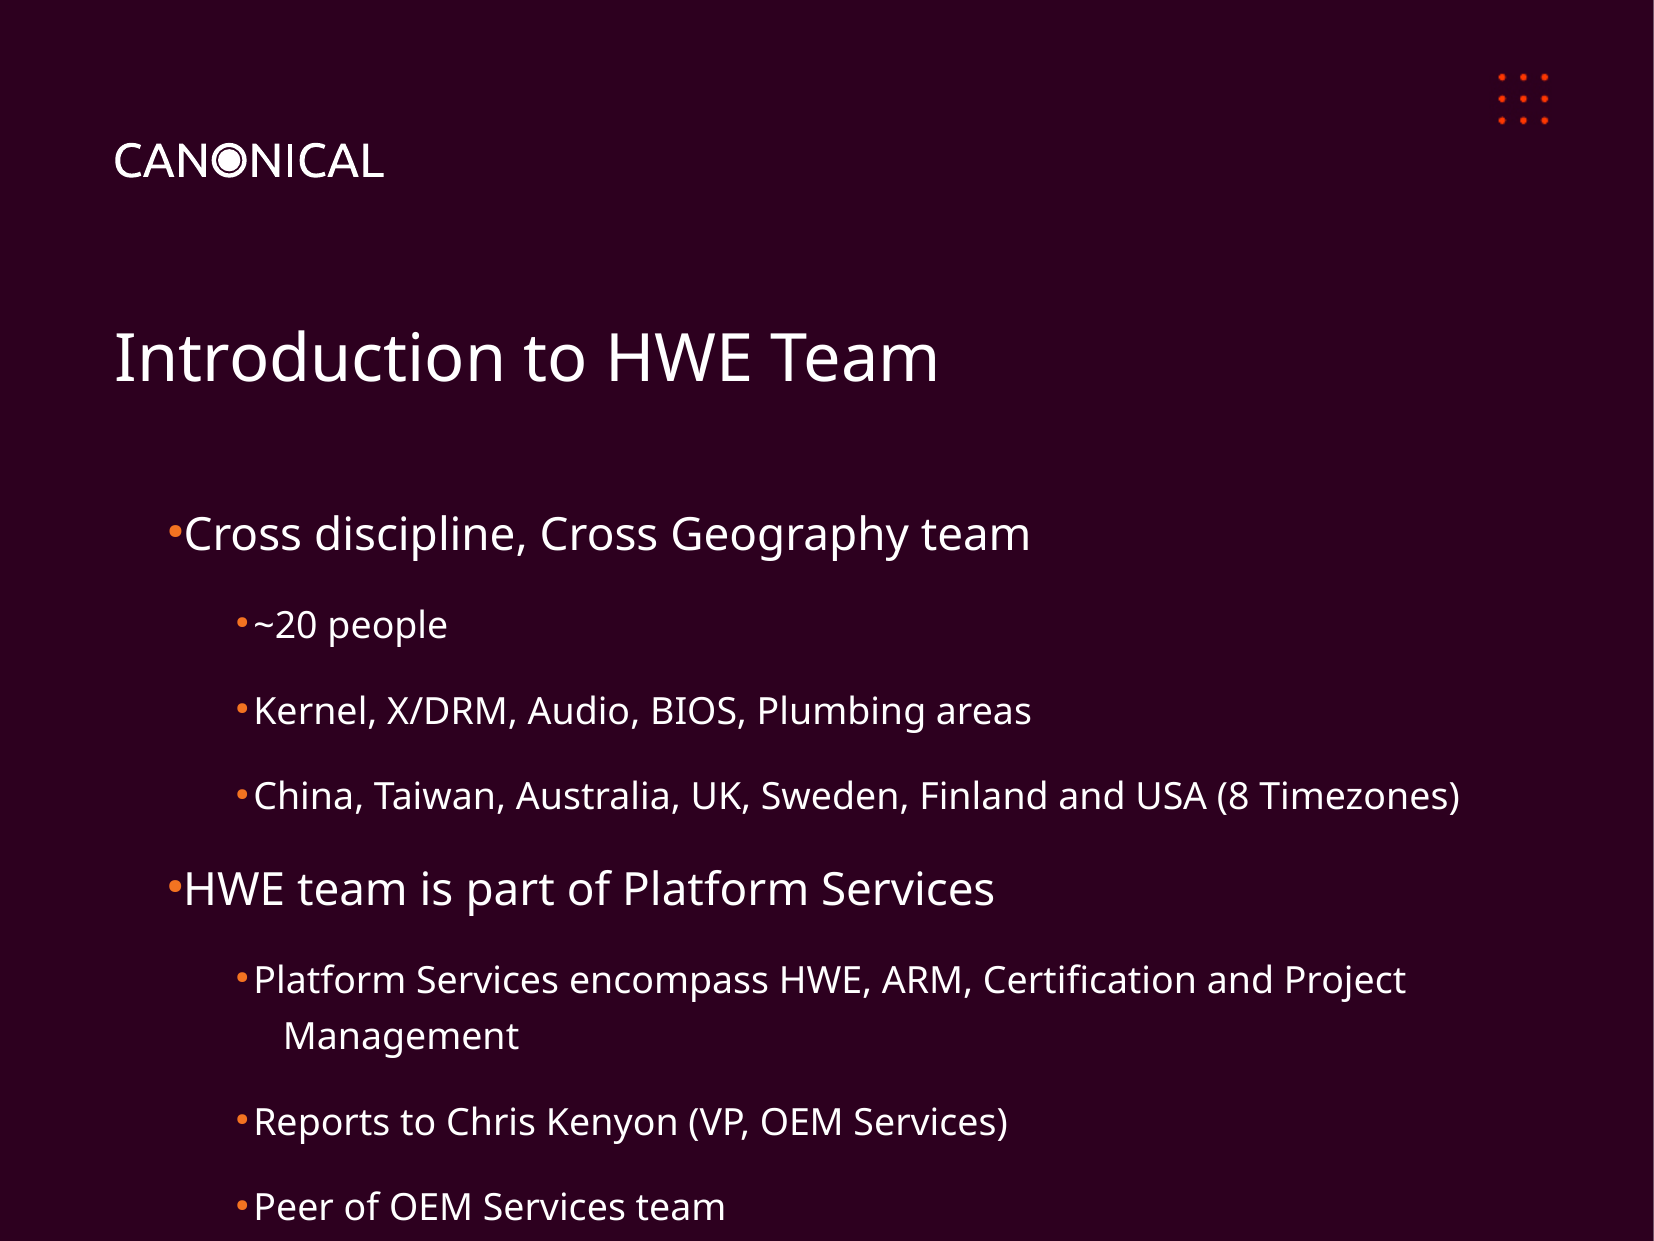

# Introduction to HWE Team
Cross discipline, Cross Geography team
~20 people
Kernel, X/DRM, Audio, BIOS, Plumbing areas
China, Taiwan, Australia, UK, Sweden, Finland and USA (8 Timezones)
HWE team is part of Platform Services
Platform Services encompass HWE, ARM, Certification and Project Management
Reports to Chris Kenyon (VP, OEM Services)
Peer of OEM Services team